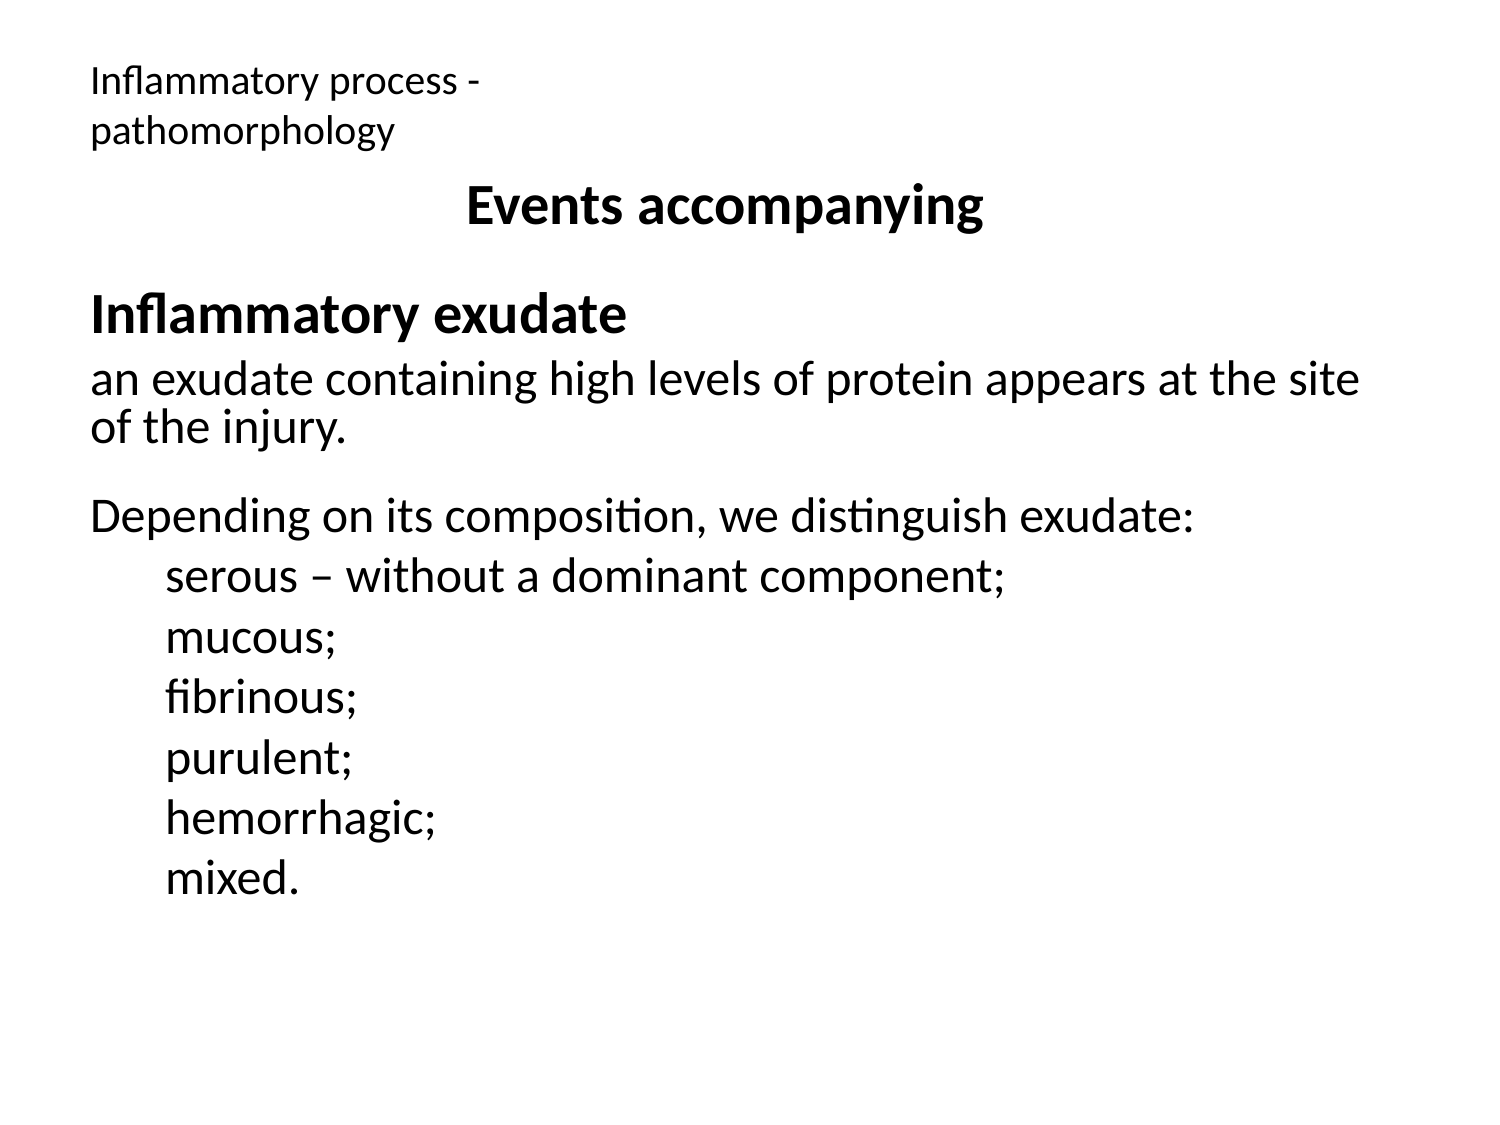

# Inflammatory process - pathomorphology
Events accompanying
Inflammatory exudate
an exudate containing high levels of protein appears at the site of the injury.
Depending on its composition, we distinguish exudate:
	serous – without a dominant component;
	mucous;
	fibrinous;
	purulent;
	hemorrhagic;
	mixed.